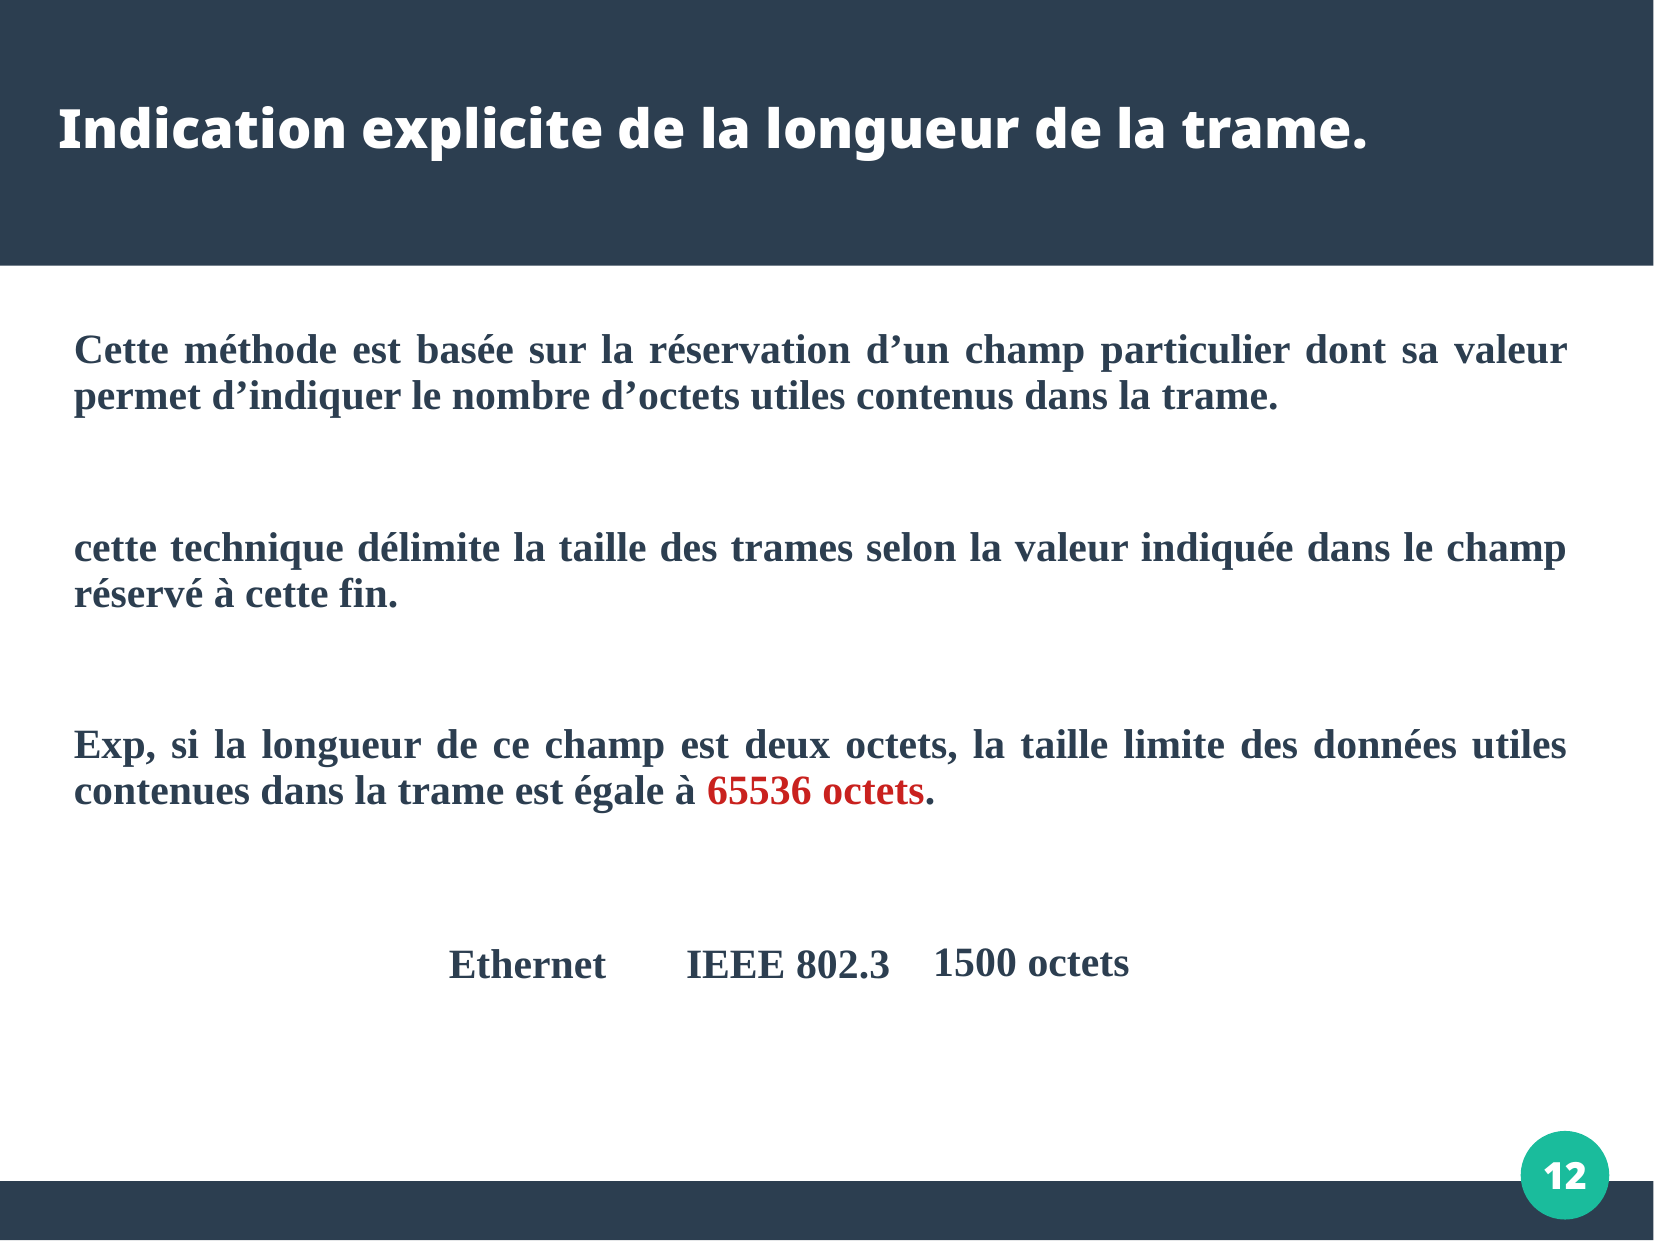

# Indication explicite de la longueur de la trame.
Cette méthode est basée sur la réservation d’un champ particulier dont sa valeur permet d’indiquer le nombre d’octets utiles contenus dans la trame.
cette technique délimite la taille des trames selon la valeur indiquée dans le champ réservé à cette fin.
Exp, si la longueur de ce champ est deux octets, la taille limite des données utiles contenues dans la trame est égale à 65536 octets.
1500 octets
Ethernet
IEEE 802.3
12